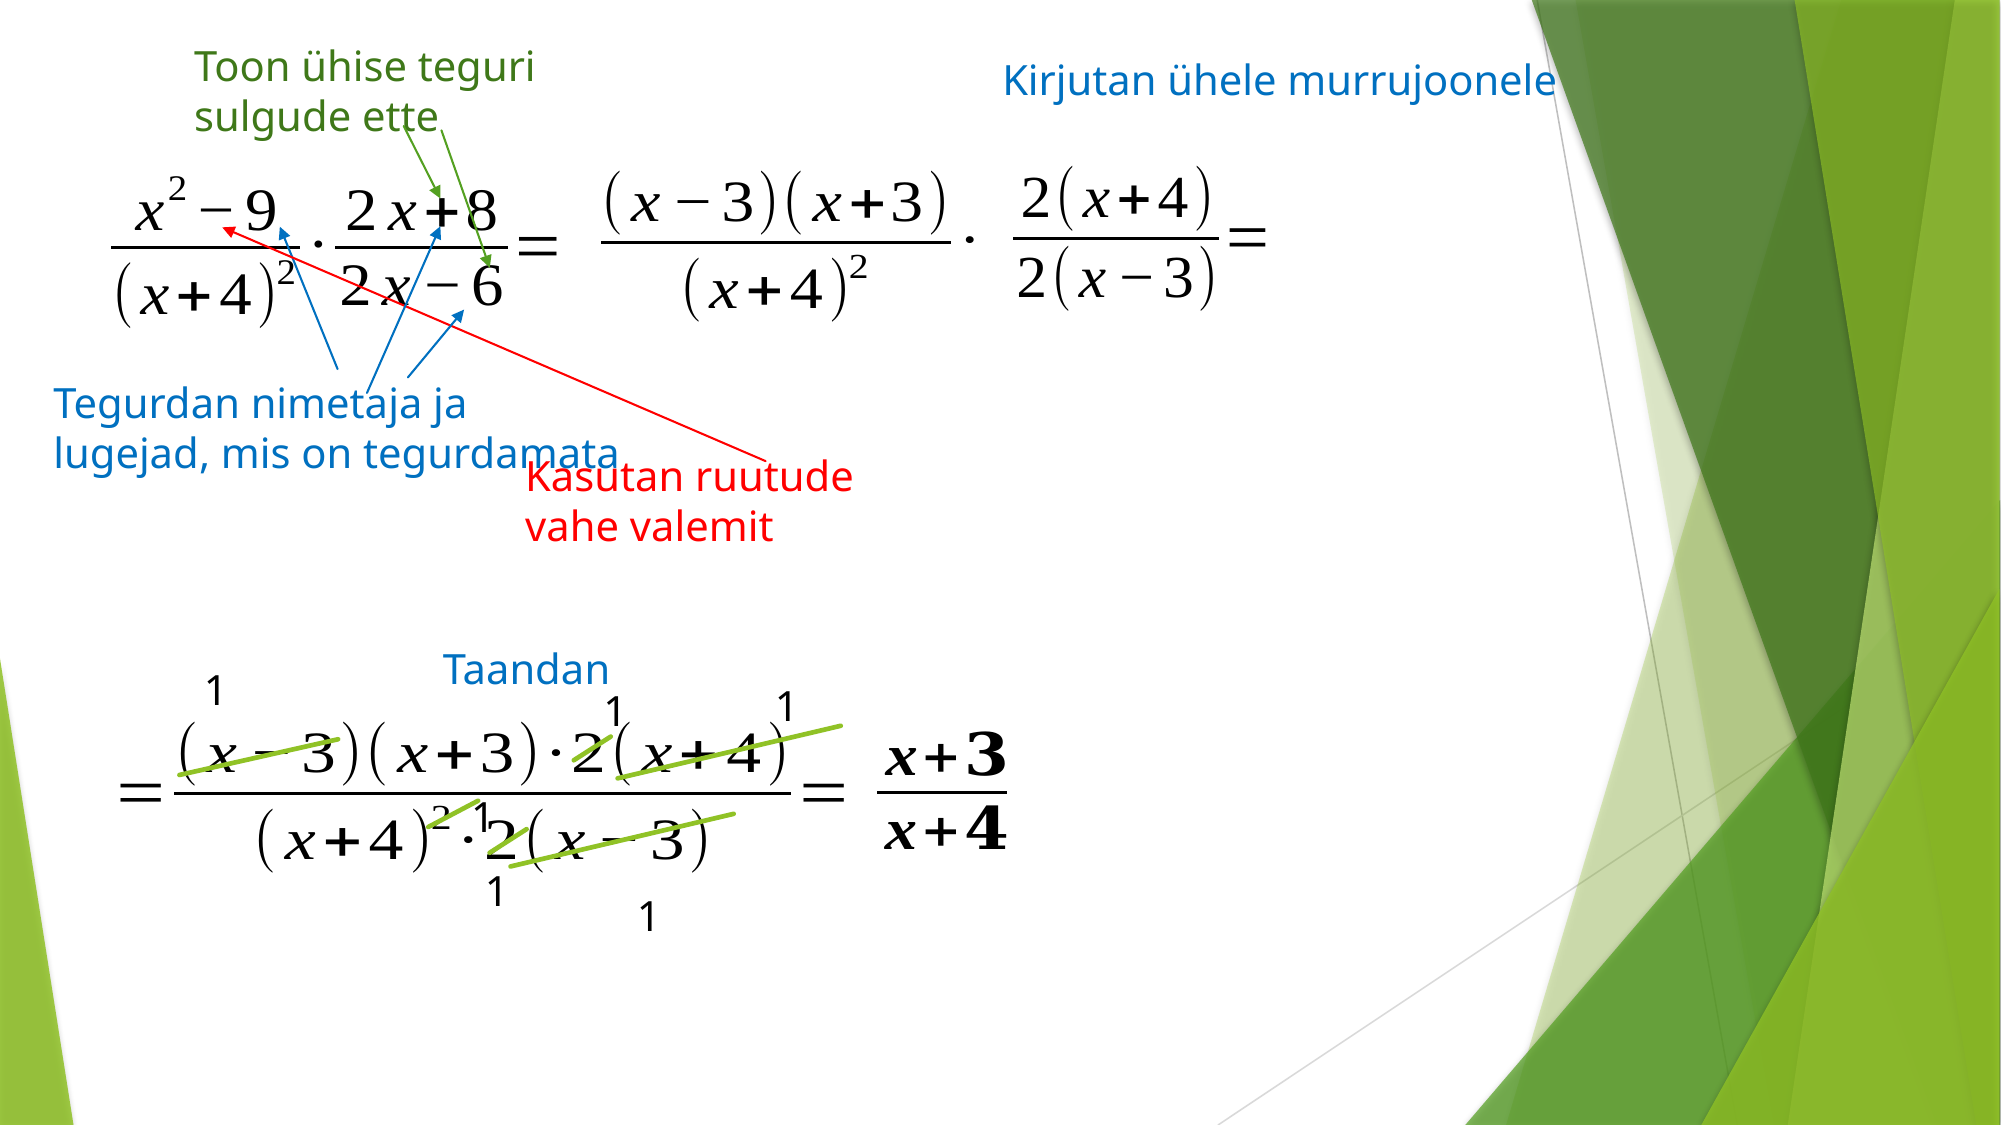

Toon ühise teguri sulgude ette
Kirjutan ühele murrujoonele
Tegurdan nimetaja ja lugejad, mis on tegurdamata
Kasutan ruutude vahe valemit
Taandan
1
1
1
1
1
1